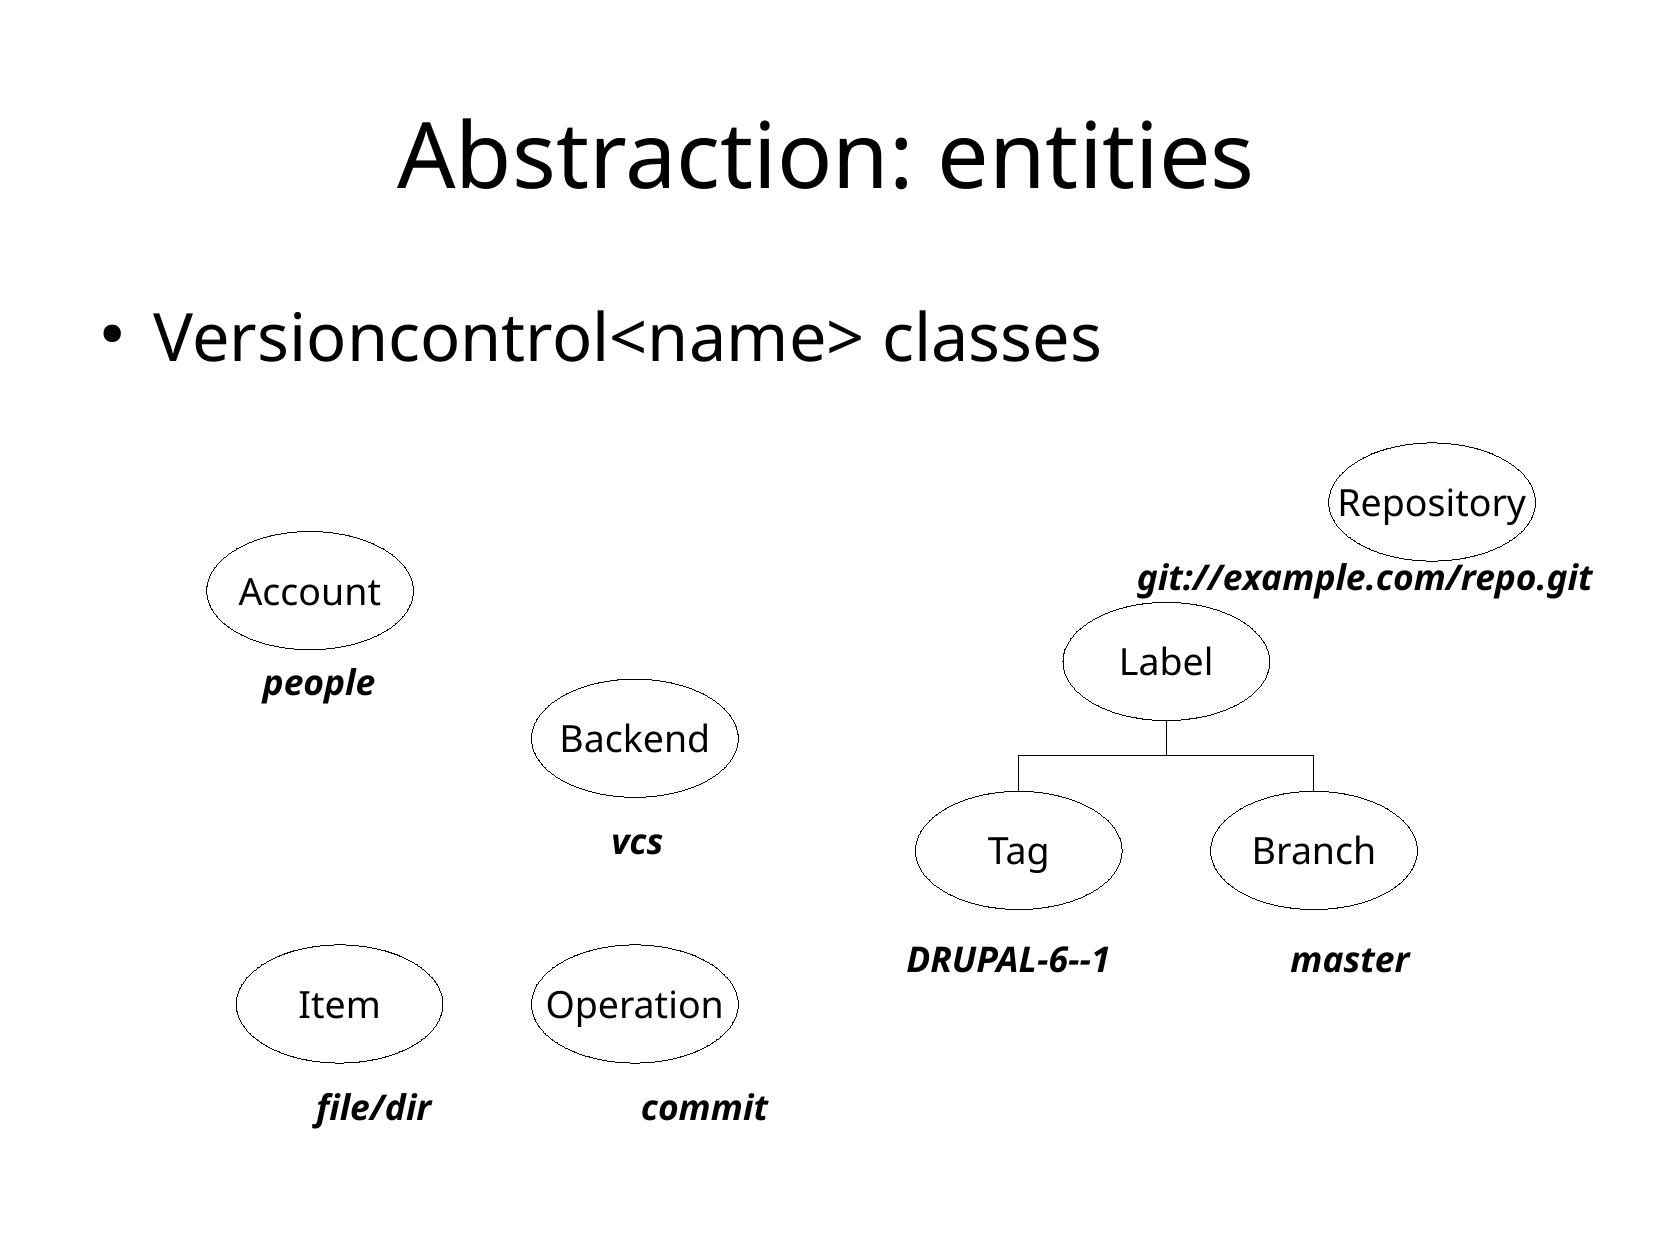

# Abstraction: entities
Versioncontrol<name> classes
Repository
Account
Label
Backend
Tag
Branch
Item
Operation
git://example.com/repo.git
people
vcs
DRUPAL-6--1
master
file/dir
commit